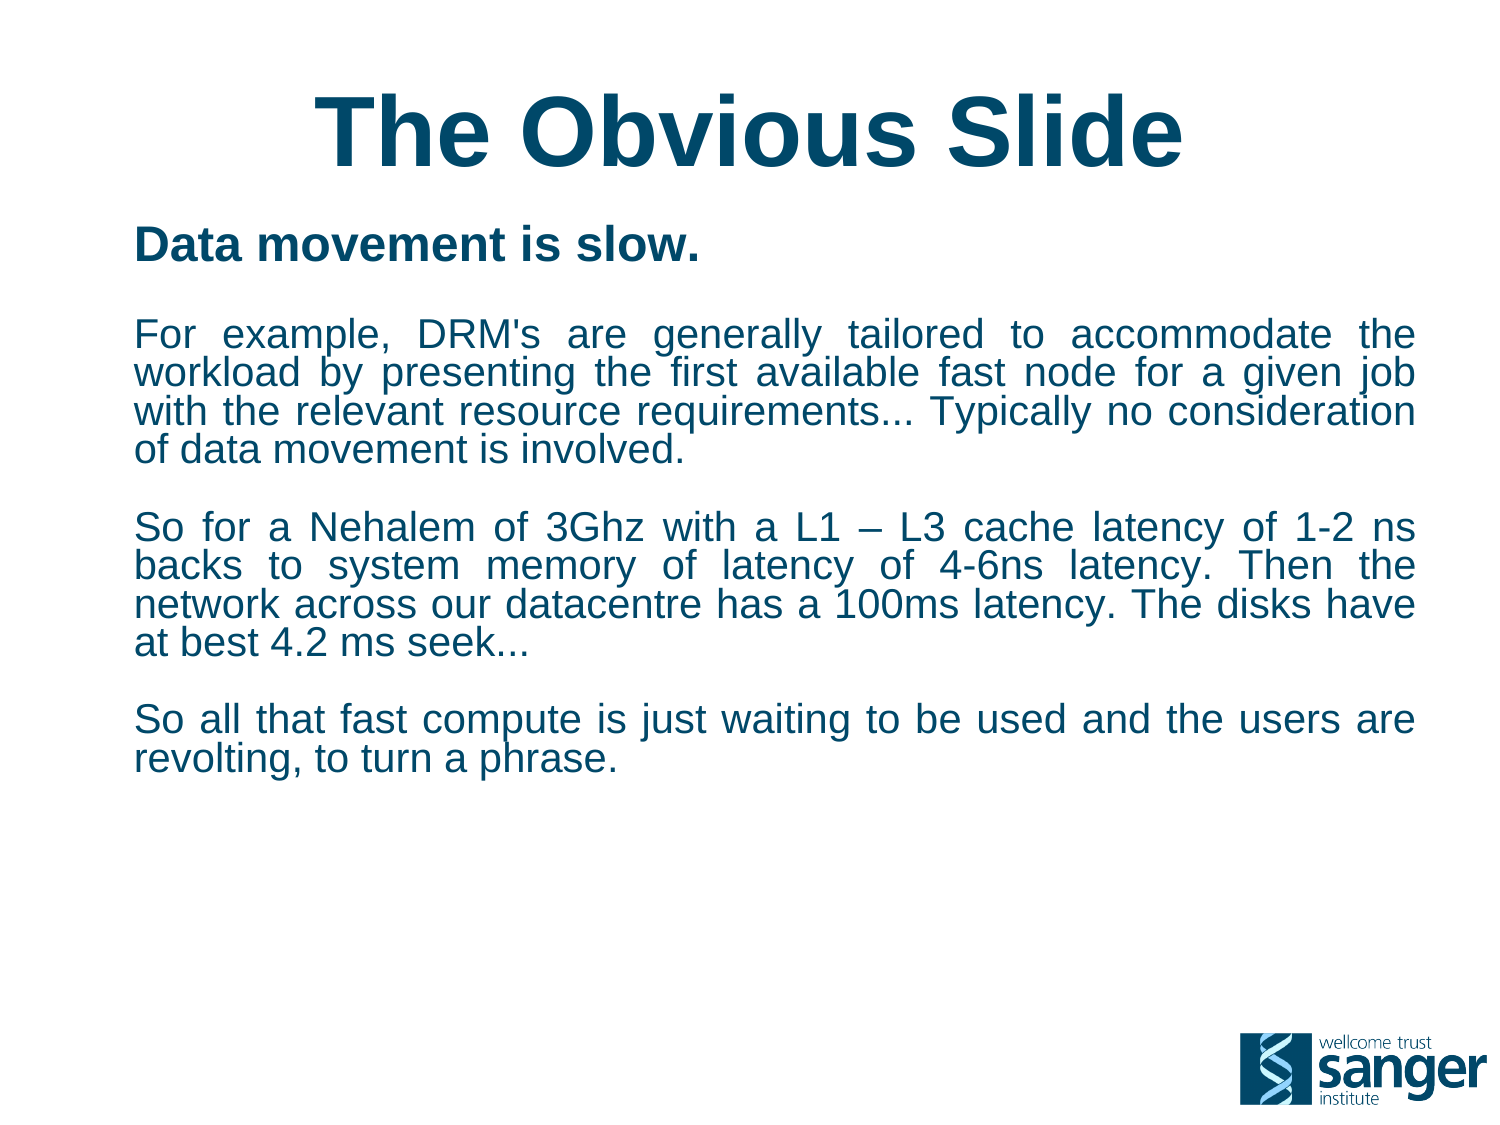

# The Obvious Slide
Data movement is slow.
For example, DRM's are generally tailored to accommodate the workload by presenting the first available fast node for a given job with the relevant resource requirements... Typically no consideration of data movement is involved.
So for a Nehalem of 3Ghz with a L1 – L3 cache latency of 1-2 ns backs to system memory of latency of 4-6ns latency. Then the network across our datacentre has a 100ms latency. The disks have at best 4.2 ms seek...
So all that fast compute is just waiting to be used and the users are revolting, to turn a phrase.